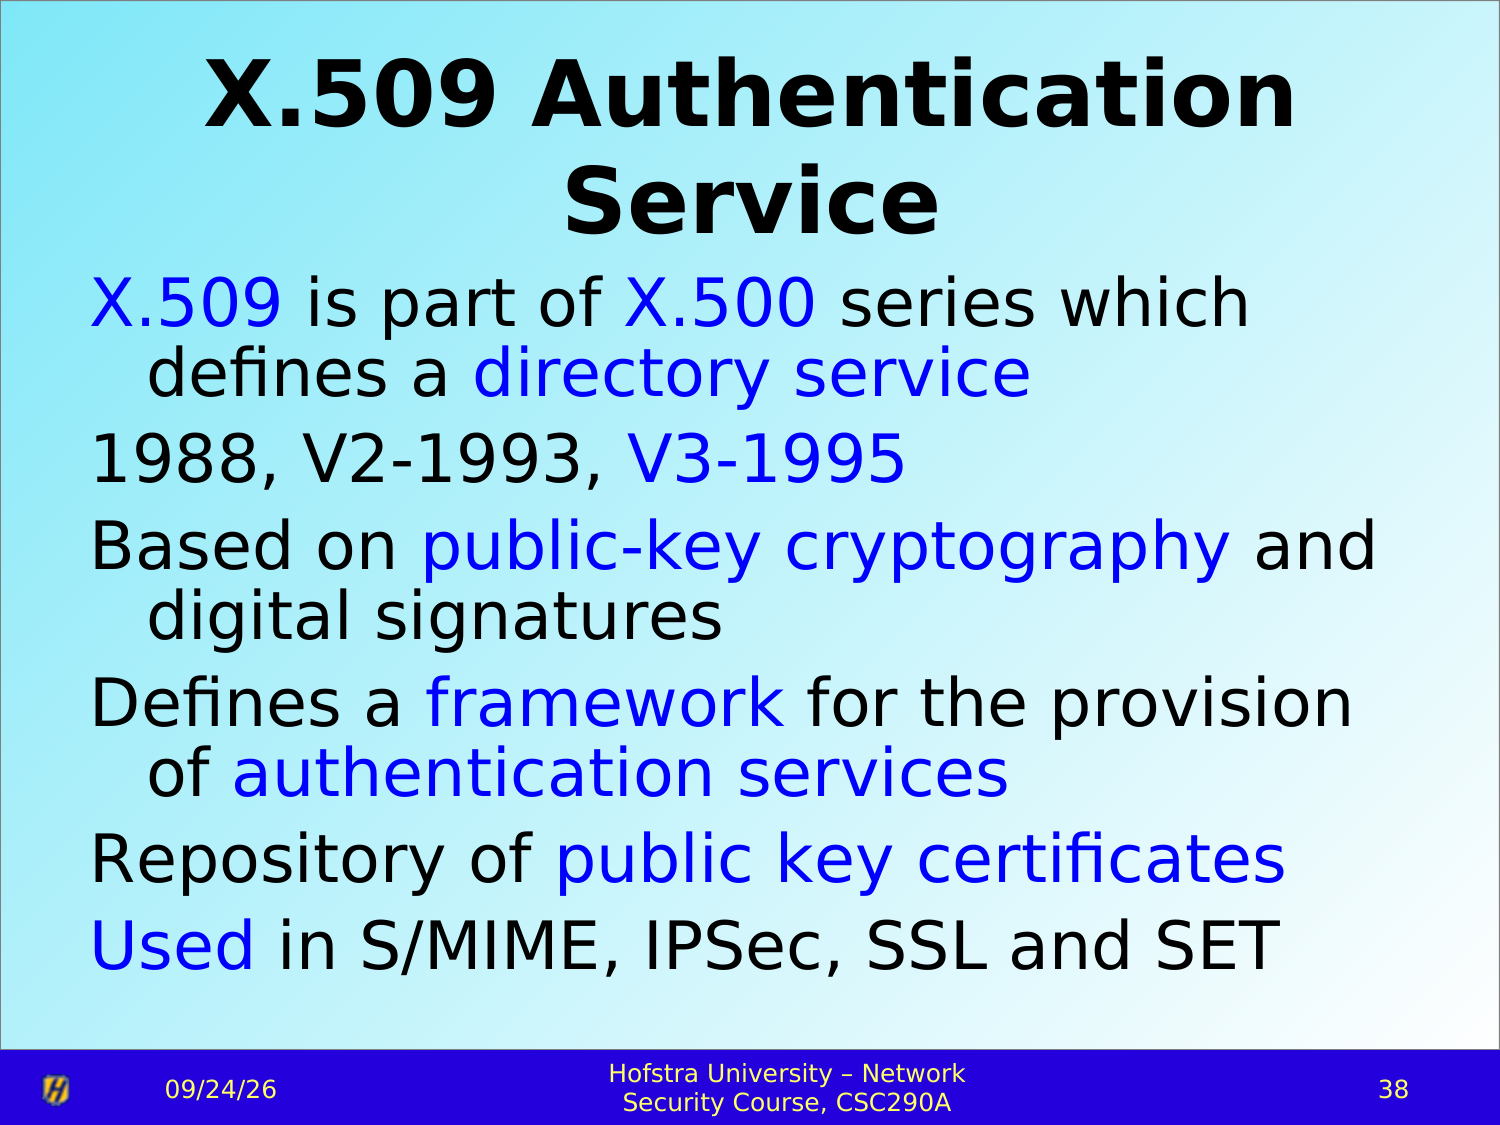

# X.509 Authentication Service
X.509 is part of X.500 series which defines a directory service
1988, V2-1993, V3-1995
Based on public-key cryptography and digital signatures
Defines a framework for the provision of authentication services
Repository of public key certificates
Used in S/MIME, IPSec, SSL and SET
38